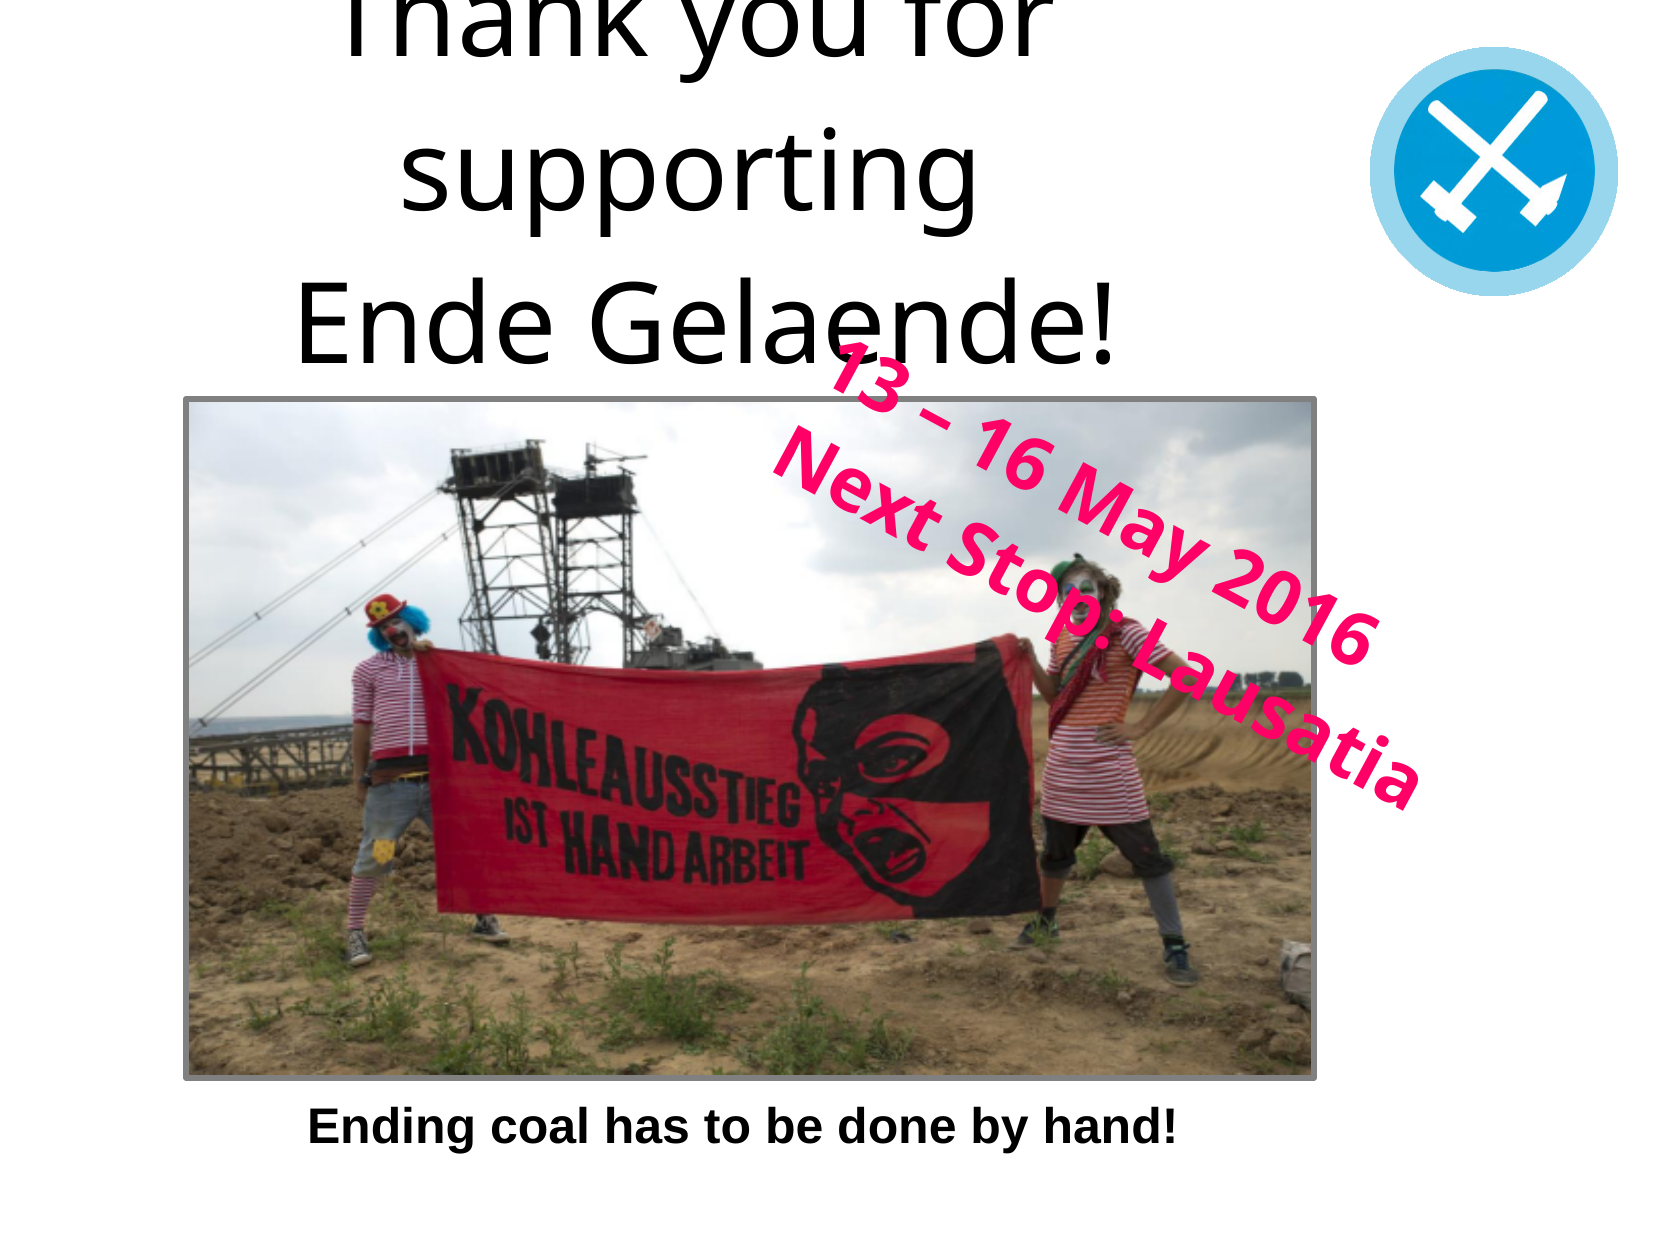

# Thank you for supporting Ende Gelaende!
13 – 16 May 2016
Next Stop: Lausatia
Ending coal has to be done by hand!